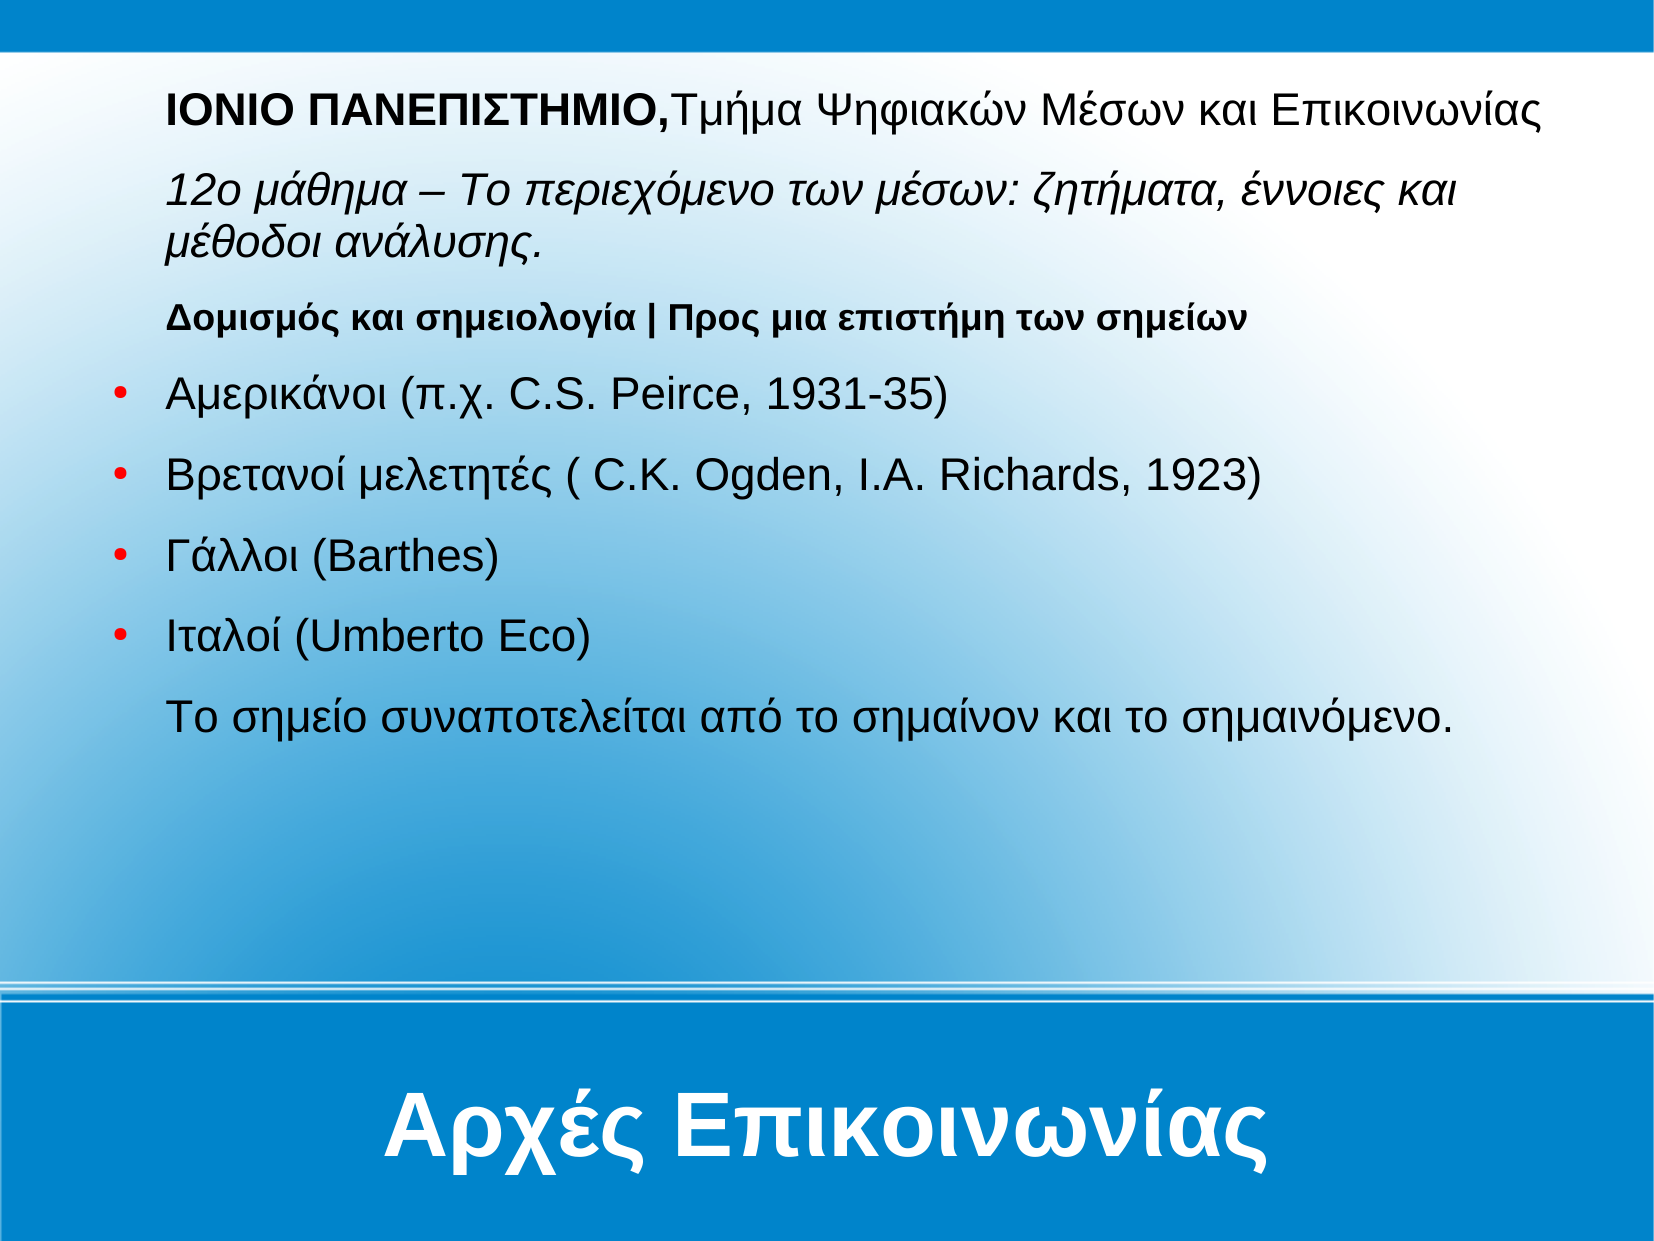

ΙΟΝΙΟ ΠΑΝΕΠΙΣΤΗΜΙΟ,Τμήμα Ψηφιακών Μέσων και Επικοινωνίας
12ο μάθημα – Το περιεχόμενο των μέσων: ζητήματα, έννοιες και μέθοδοι ανάλυσης.
Δομισμός και σημειολογία | Προς μια επιστήμη των σημείων
Αμερικάνοι (π.χ. C.S. Peirce, 1931-35)
Βρετανοί μελετητές ( C.K. Ogden, I.A. Richards, 1923)
Γάλλοι (Barthes)
Ιταλοί (Umberto Eco)
Το σημείο συναποτελείται από το σημαίνον και το σημαινόμενο.
# Αρχές Επικοινωνίας